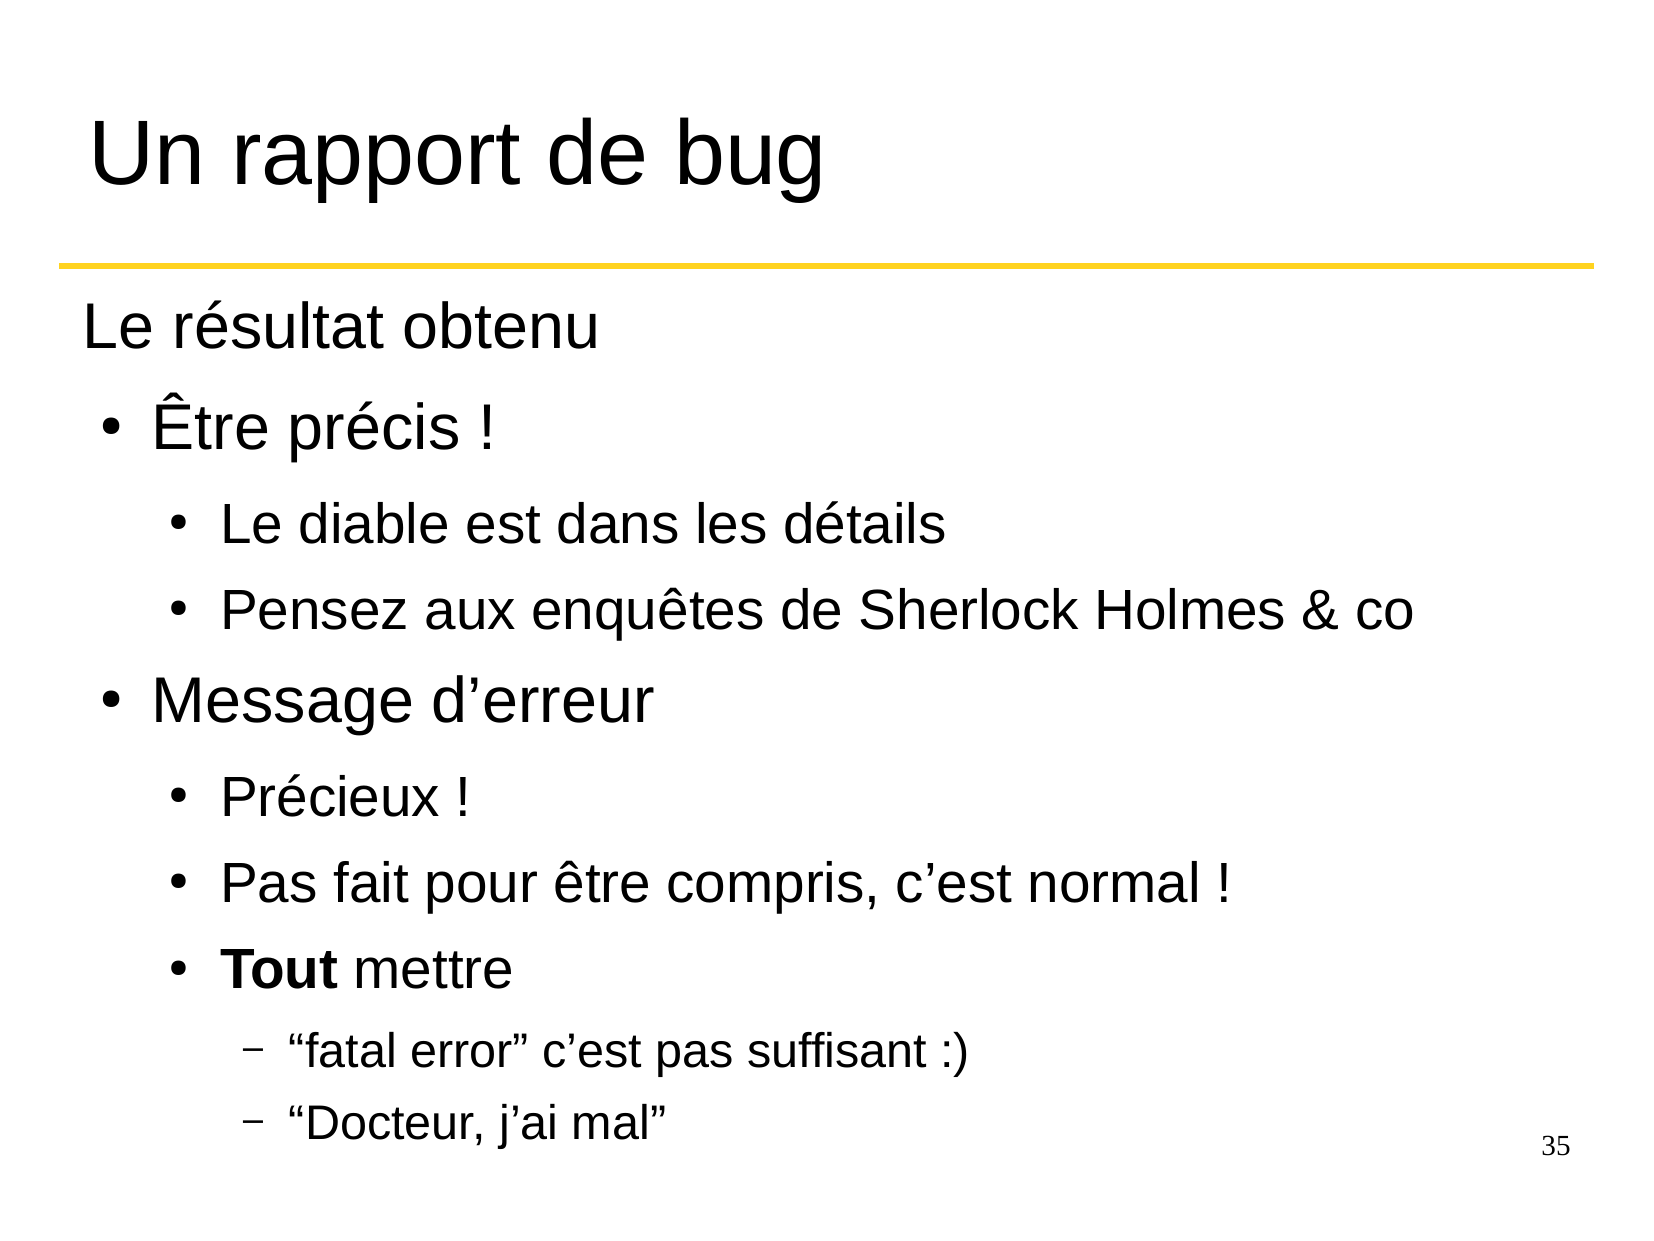

# Un rapport de bug
Le résultat obtenu
Être précis !
Le diable est dans les détails
Pensez aux enquêtes de Sherlock Holmes & co
Message d’erreur
Précieux !
Pas fait pour être compris, c’est normal !
Tout mettre
“fatal error” c’est pas suffisant :)
“Docteur, j’ai mal”
35